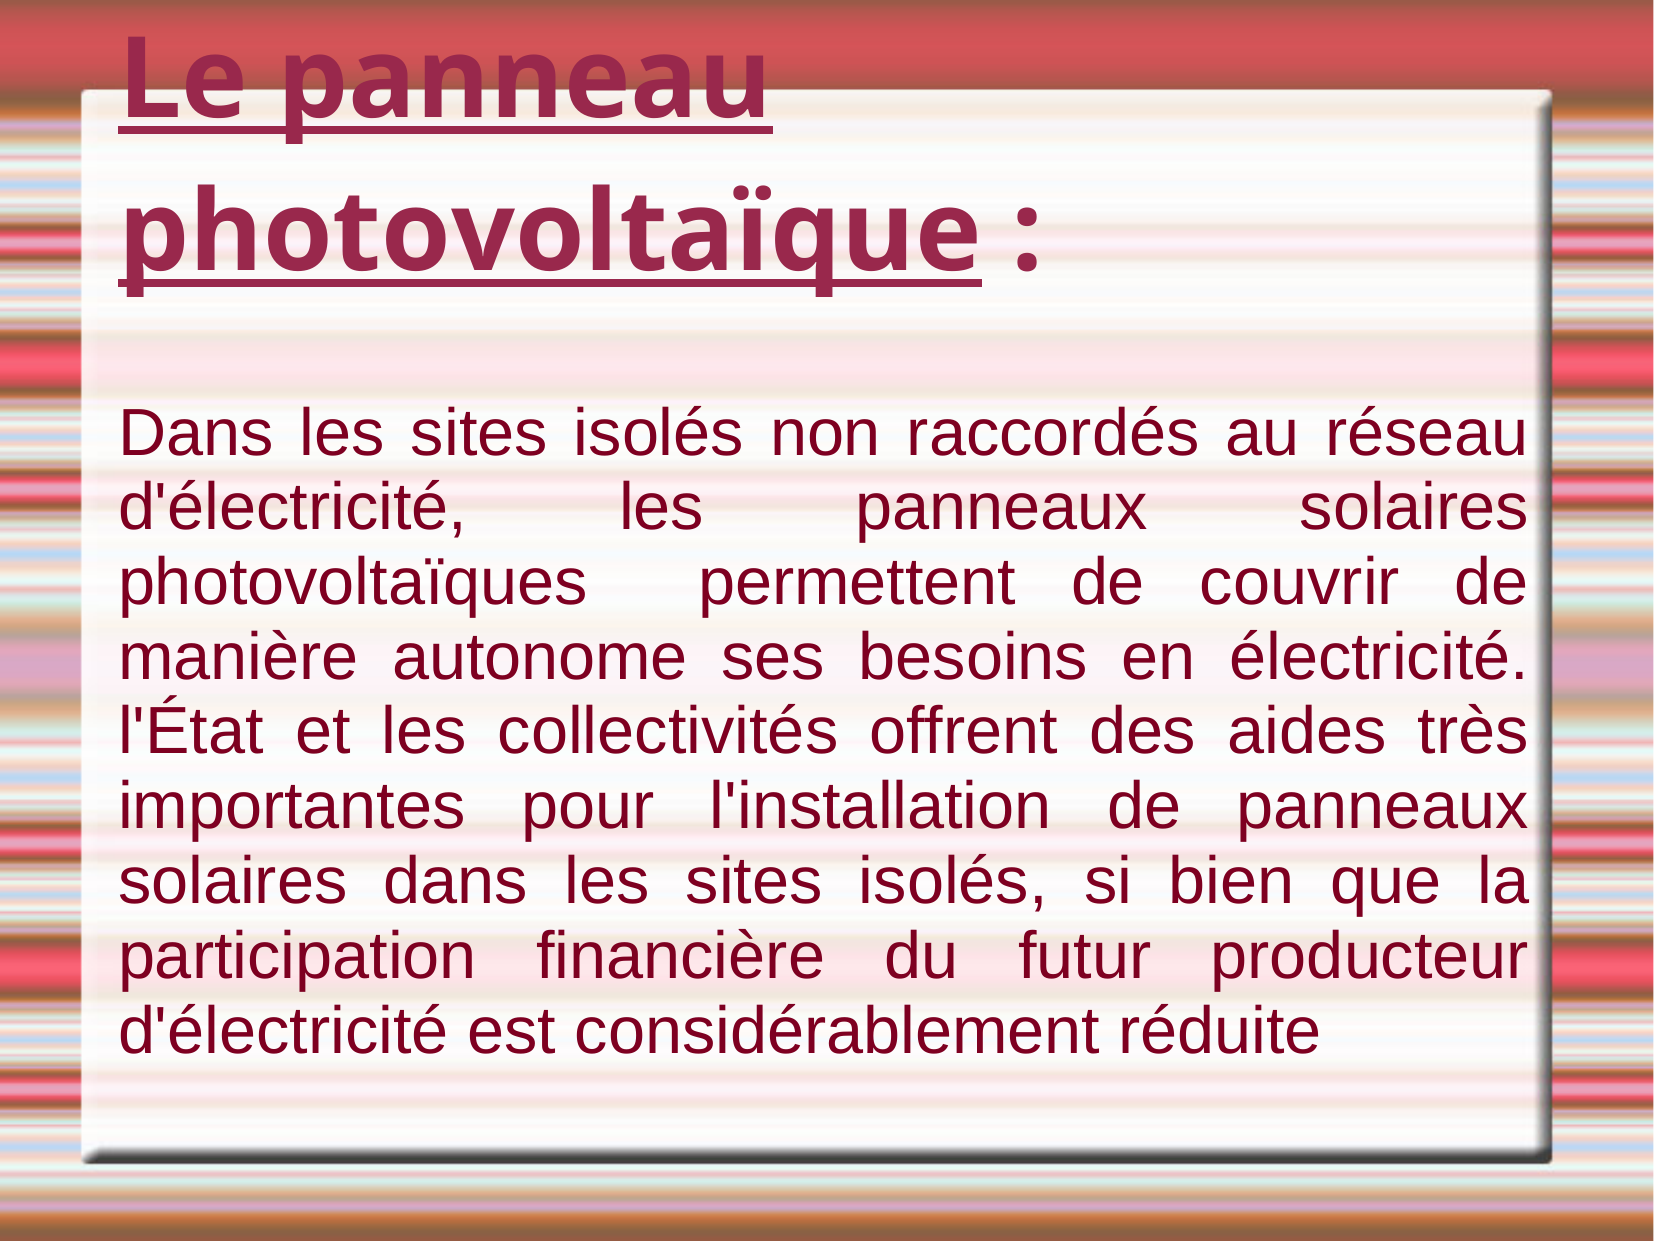

# Le panneau photovoltaïque :
Dans les sites isolés non raccordés au réseau d'électricité, les panneaux solaires photovoltaïques permettent de couvrir de manière autonome ses besoins en électricité. l'État et les collectivités offrent des aides très importantes pour l'installation de panneaux solaires dans les sites isolés, si bien que la participation financière du futur producteur d'électricité est considérablement réduite